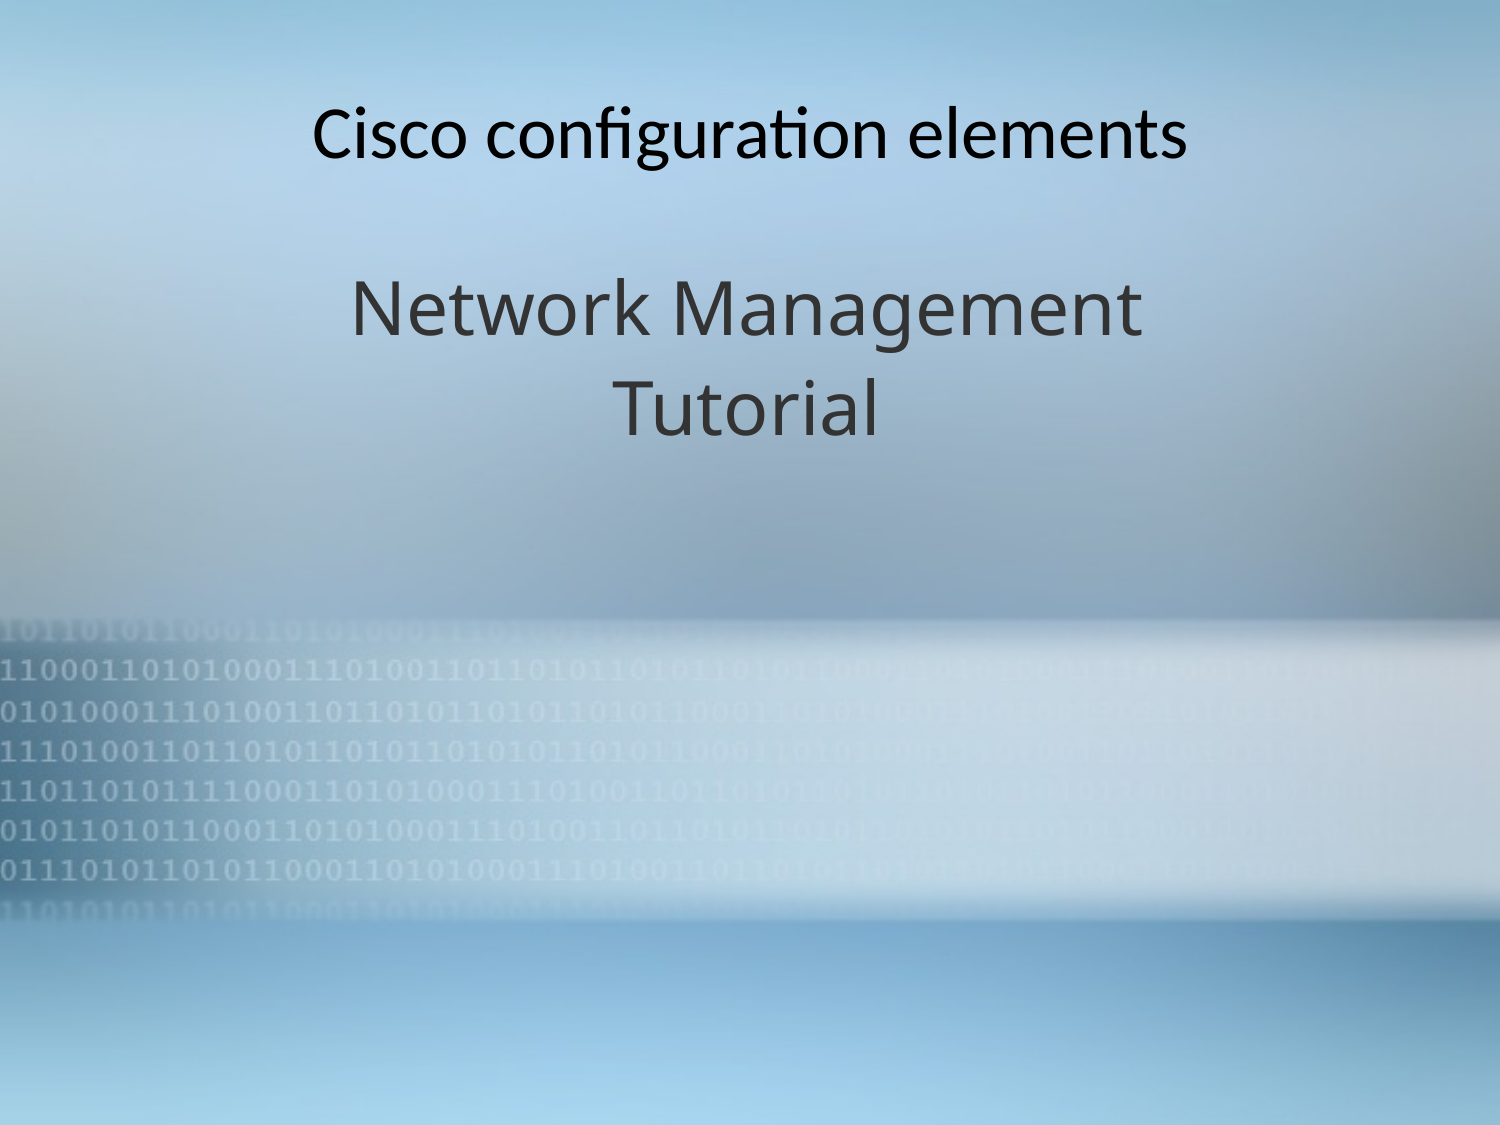

Cisco configuration elements
# Network Management
Tutorial